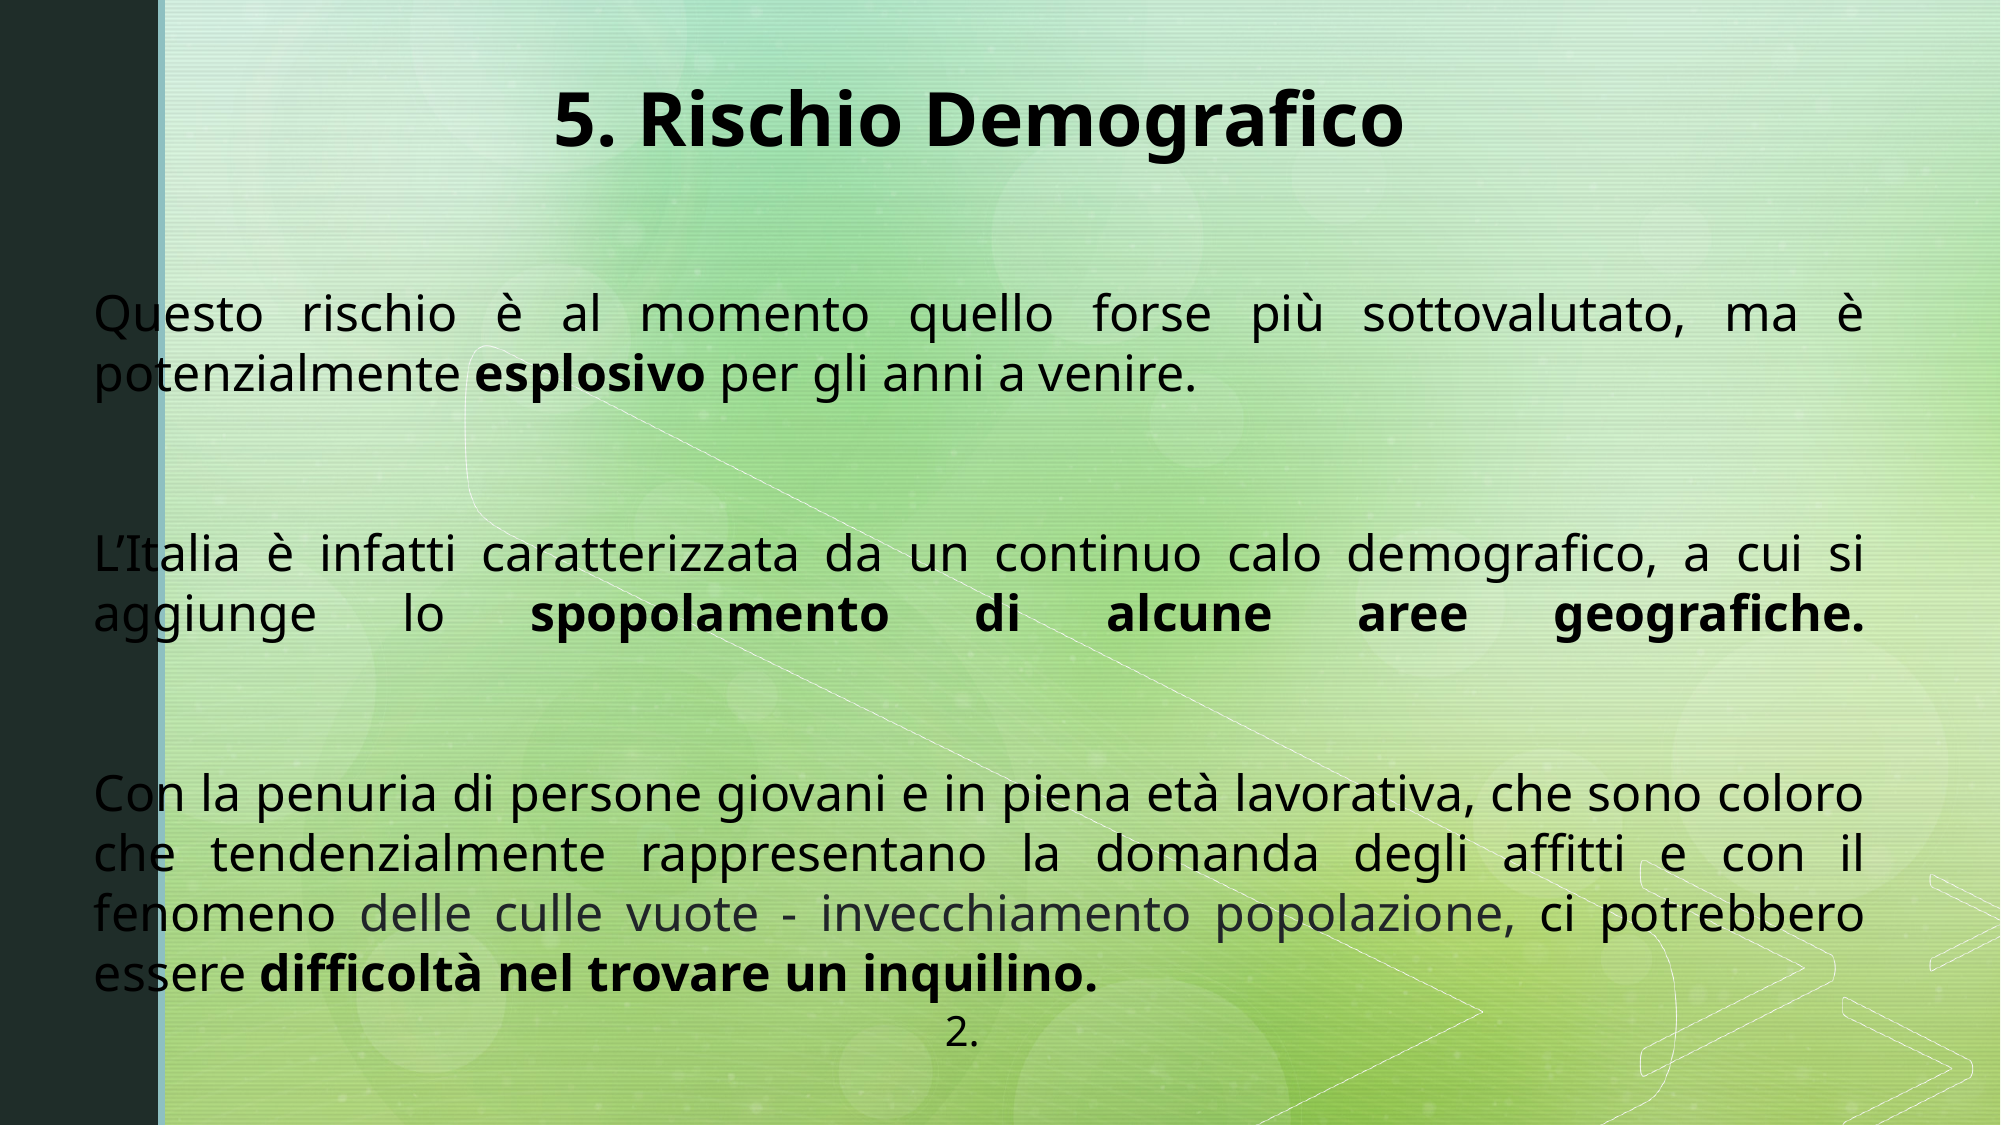

5. Rischio Demografico
Questo rischio è al momento quello forse più sottovalutato, ma è potenzialmente esplosivo per gli anni a venire.
L’Italia è infatti caratterizzata da un continuo calo demografico, a cui si aggiunge lo spopolamento di alcune aree geografiche.
Con la penuria di persone giovani e in piena età lavorativa, che sono coloro che tendenzialmente rappresentano la domanda degli affitti e con il fenomeno delle culle vuote - invecchiamento popolazione, ci potrebbero essere difficoltà nel trovare un inquilino.